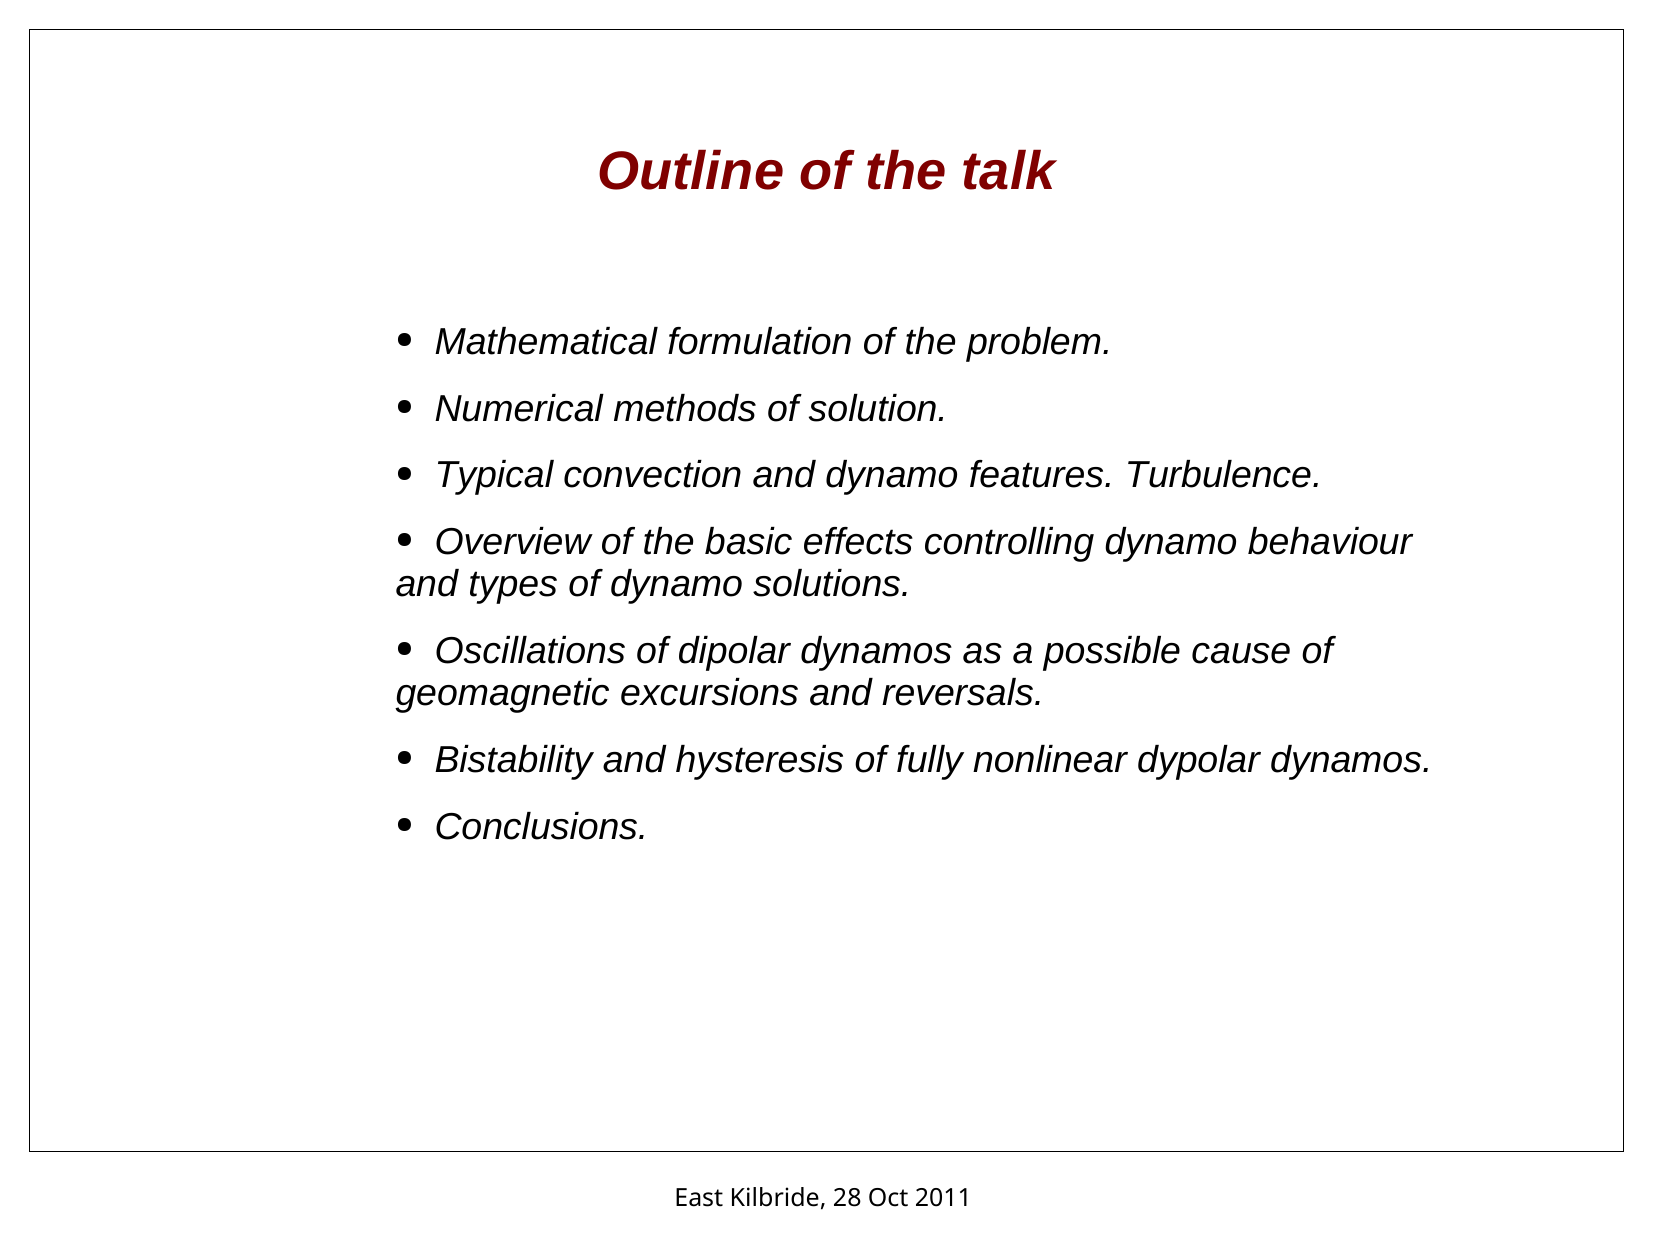

Outline of the talk
 Mathematical formulation of the problem.
 Numerical methods of solution.
 Typical convection and dynamo features. Turbulence.
 Overview of the basic effects controlling dynamo behaviour and types of dynamo solutions.
 Oscillations of dipolar dynamos as a possible cause of geomagnetic excursions and reversals.
 Bistability and hysteresis of fully nonlinear dypolar dynamos.
 Conclusions.
East Kilbride, 28 Oct 2011